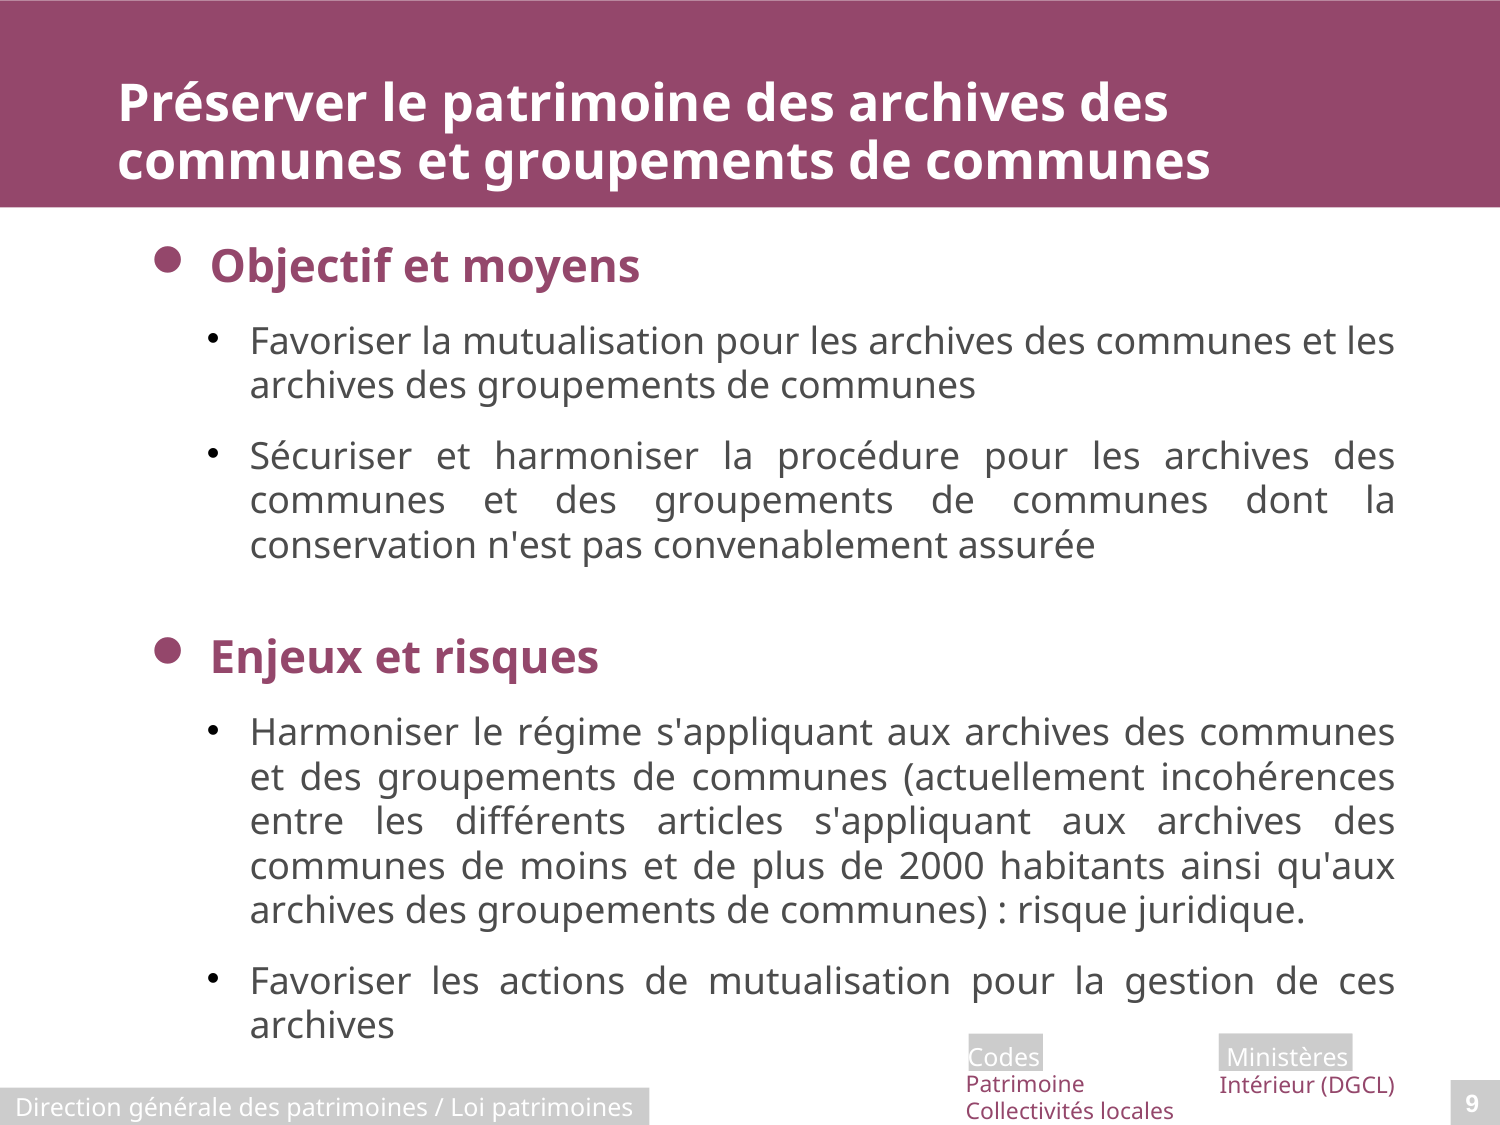

Préserver le patrimoine des archives des communes et groupements de communes
# Objectif et moyens
Favoriser la mutualisation pour les archives des communes et les archives des groupements de communes
Sécuriser et harmoniser la procédure pour les archives des communes et des groupements de communes dont la conservation n'est pas convenablement assurée
Enjeux et risques
Harmoniser le régime s'appliquant aux archives des communes et des groupements de communes (actuellement incohérences entre les différents articles s'appliquant aux archives des communes de moins et de plus de 2000 habitants ainsi qu'aux archives des groupements de communes) : risque juridique.
Favoriser les actions de mutualisation pour la gestion de ces archives
Codes
Ministères
Ministères
Patrimoine
Collectivités locales
Intérieur (DGCL)